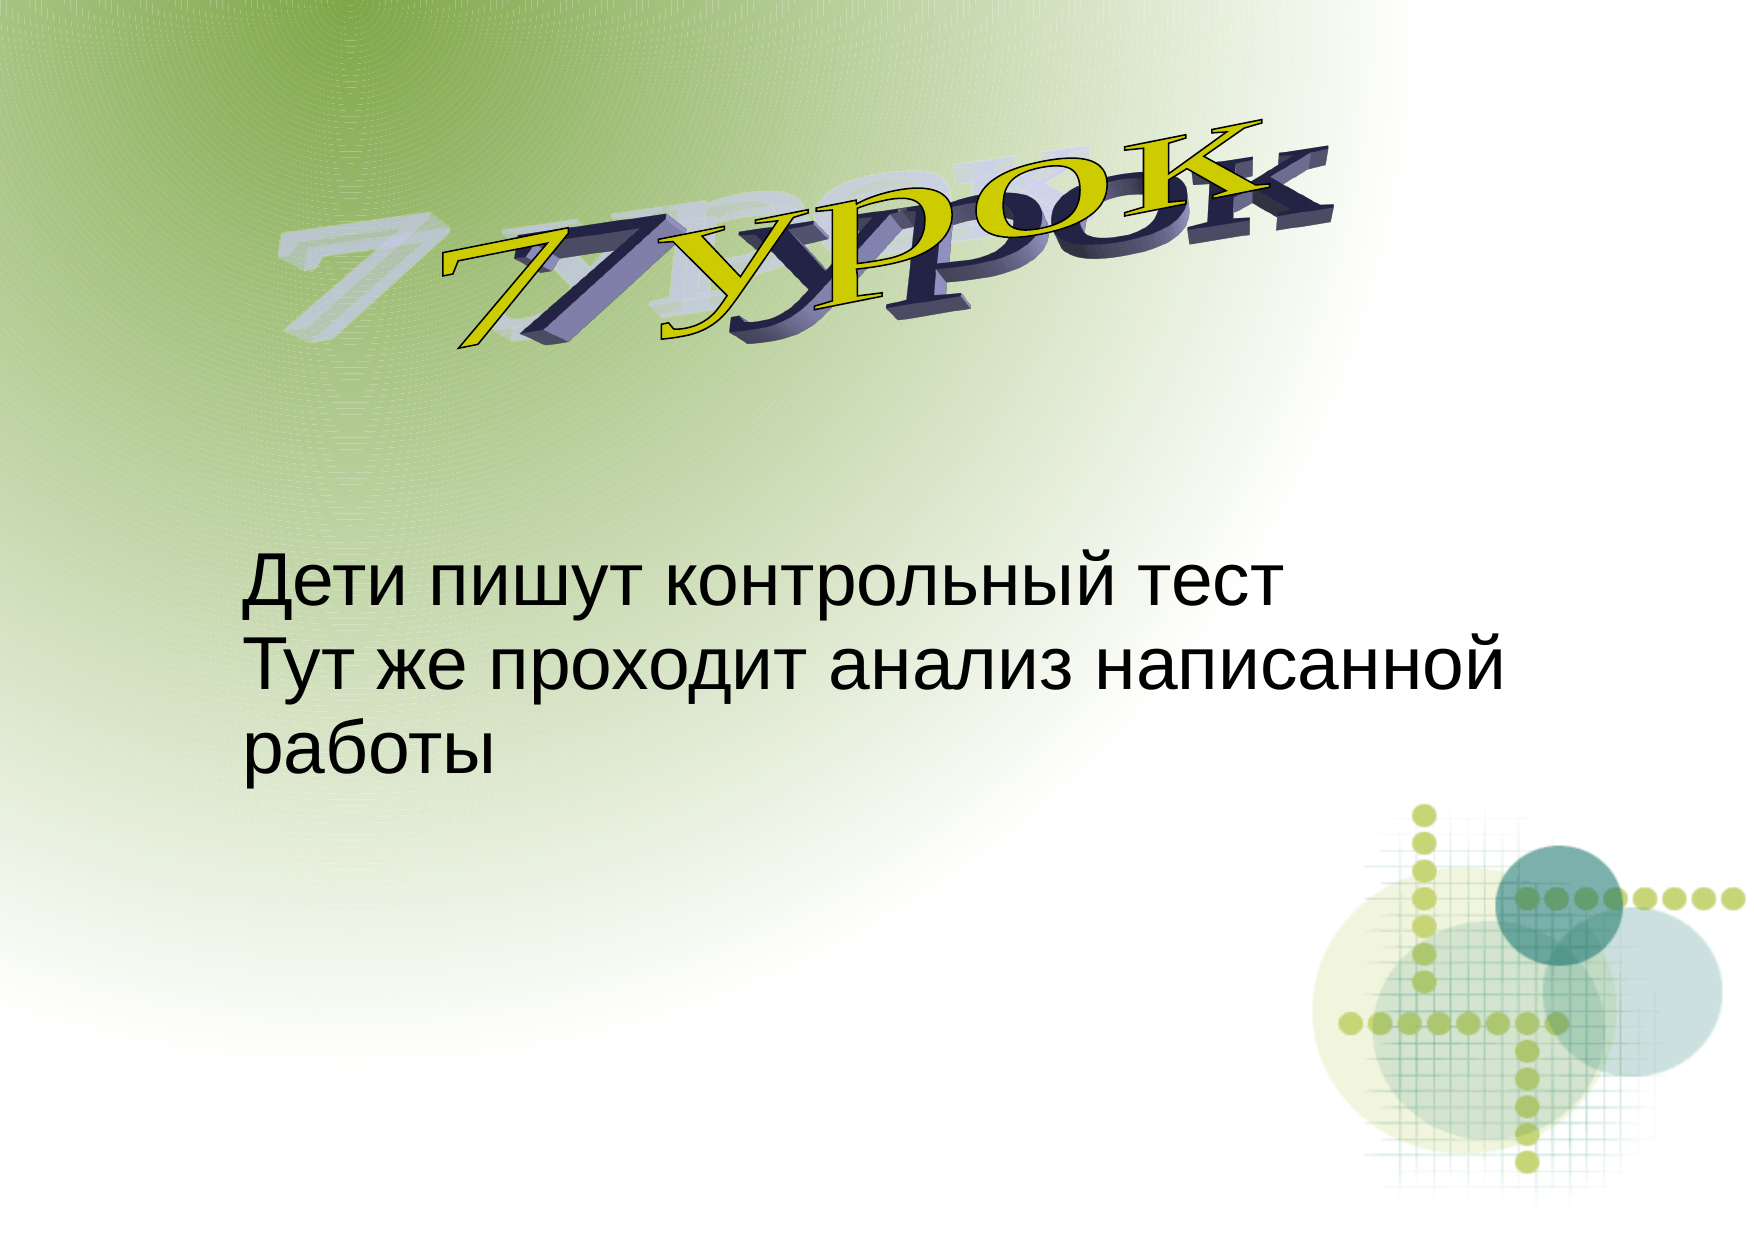

7 урок
7 урок
 Дети пишут контрольный тест
 Тут же проходит анализ написанной работы